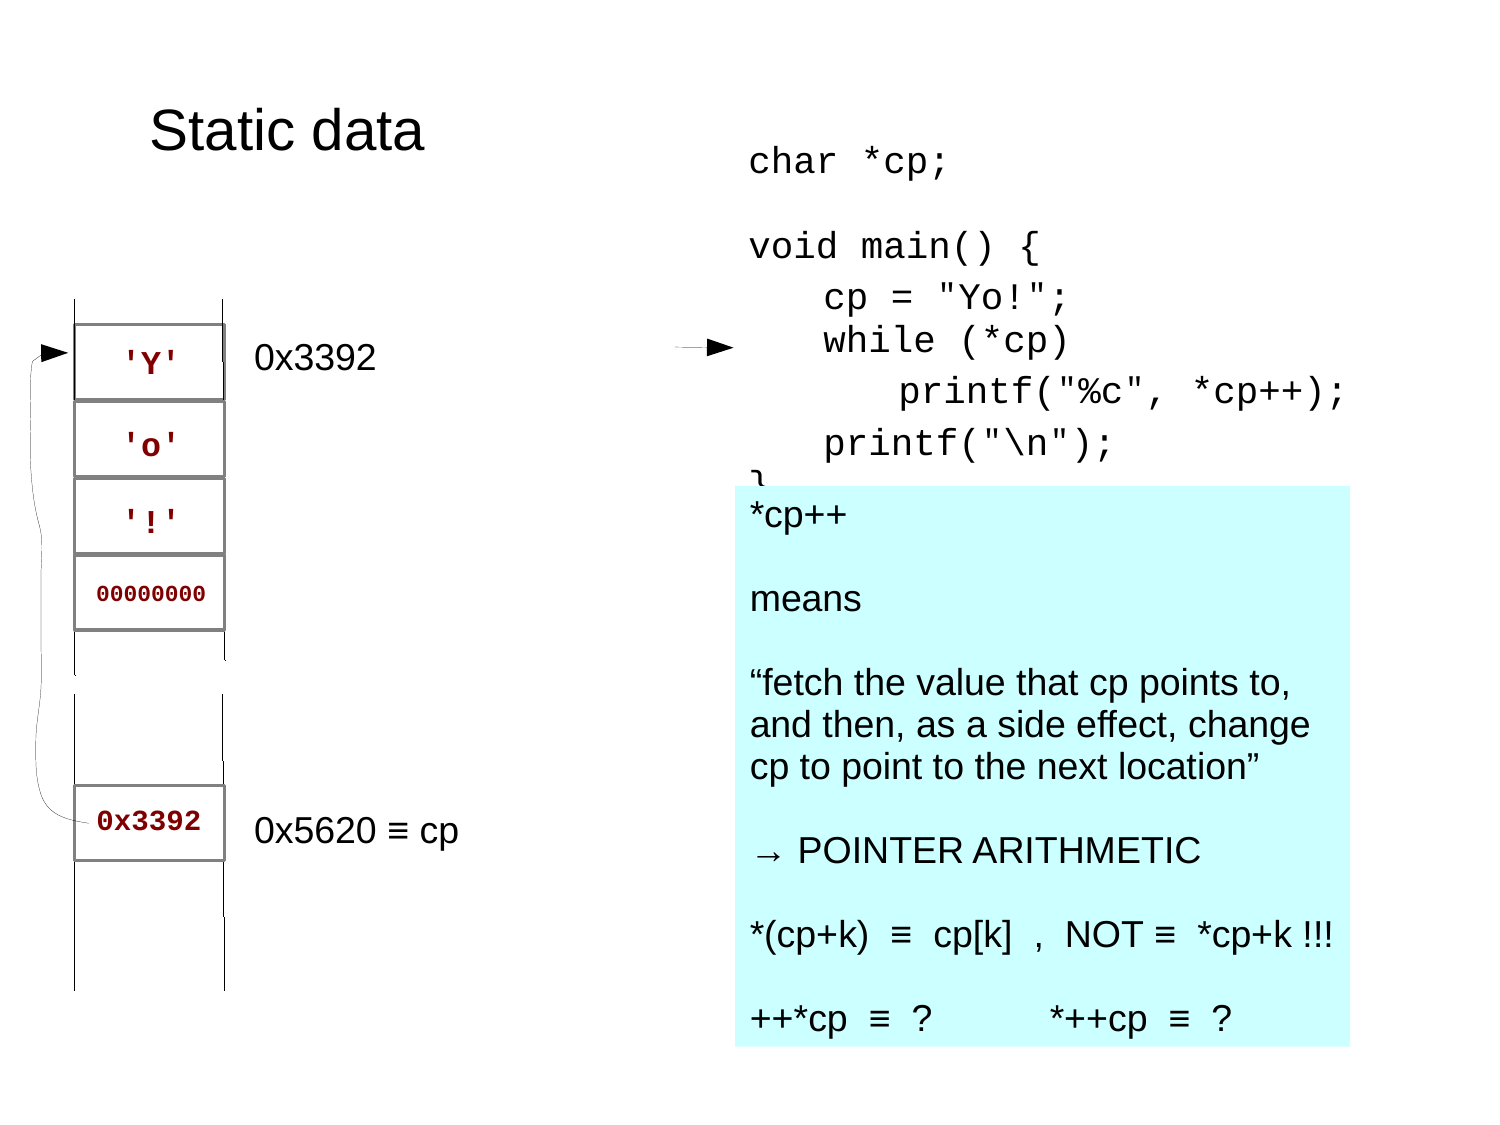

Static data
char *cp;
void main() {
	cp = "Yo!";
	while (*cp)
		printf("%c", *cp++);
	printf("\n");
}
0x3392
'Y'
'o'
*cp++
means
“fetch the value that cp points to, and then, as a side effect, change cp to point to the next location”
→ POINTER ARITHMETIC
*(cp+k) ≡ cp[k] , NOT ≡ *cp+k !!!
++*cp ≡ ?		*++cp ≡ ?
'!'
00000000
0x3392
0x5620 ≡ cp